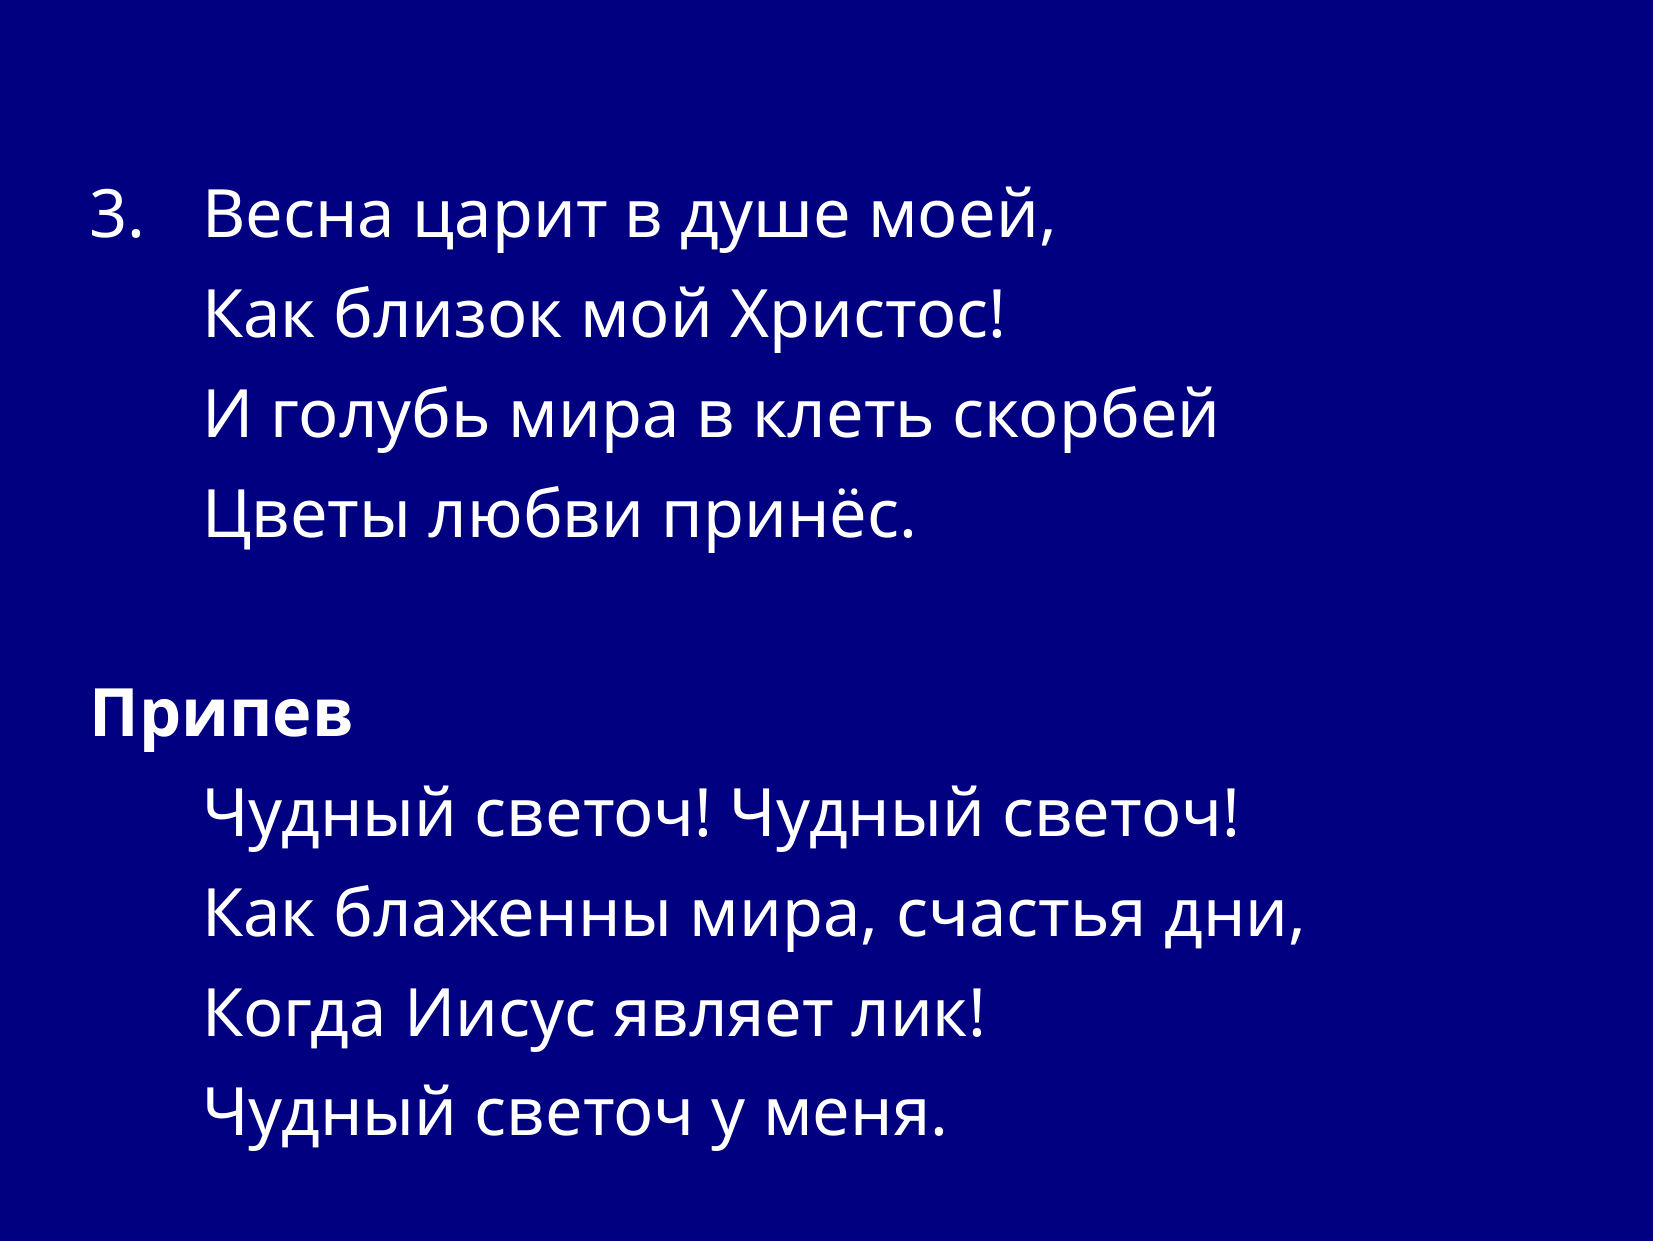

3.	Весна царит в душе моей,
	Как близок мой Христос!
	И голубь мира в клеть скорбей
	Цветы любви принёс.
Припев
	Чудный светоч! Чудный светоч!
	Как блаженны мира, счастья дни,
	Когда Иисус являет лик!
	Чудный светоч у меня.